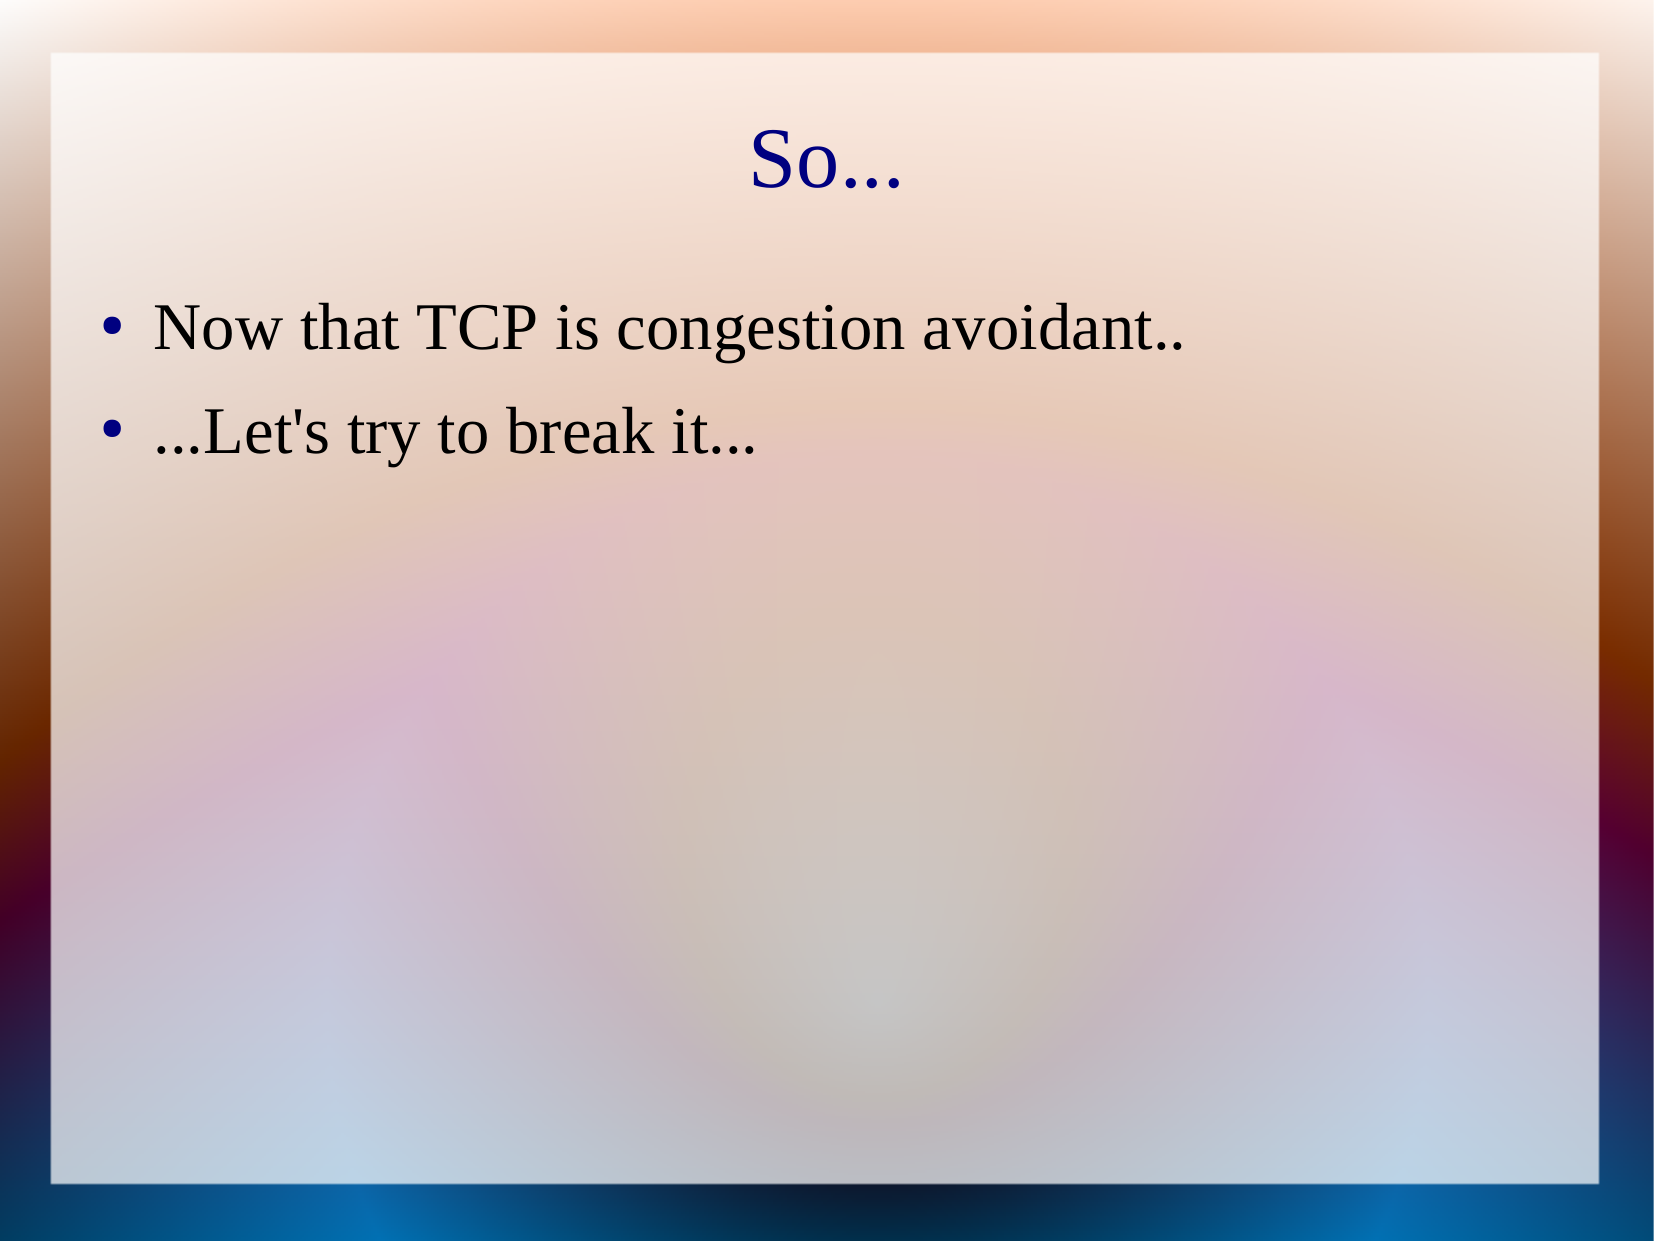

# So...
Now that TCP is congestion avoidant..
...Let's try to break it...